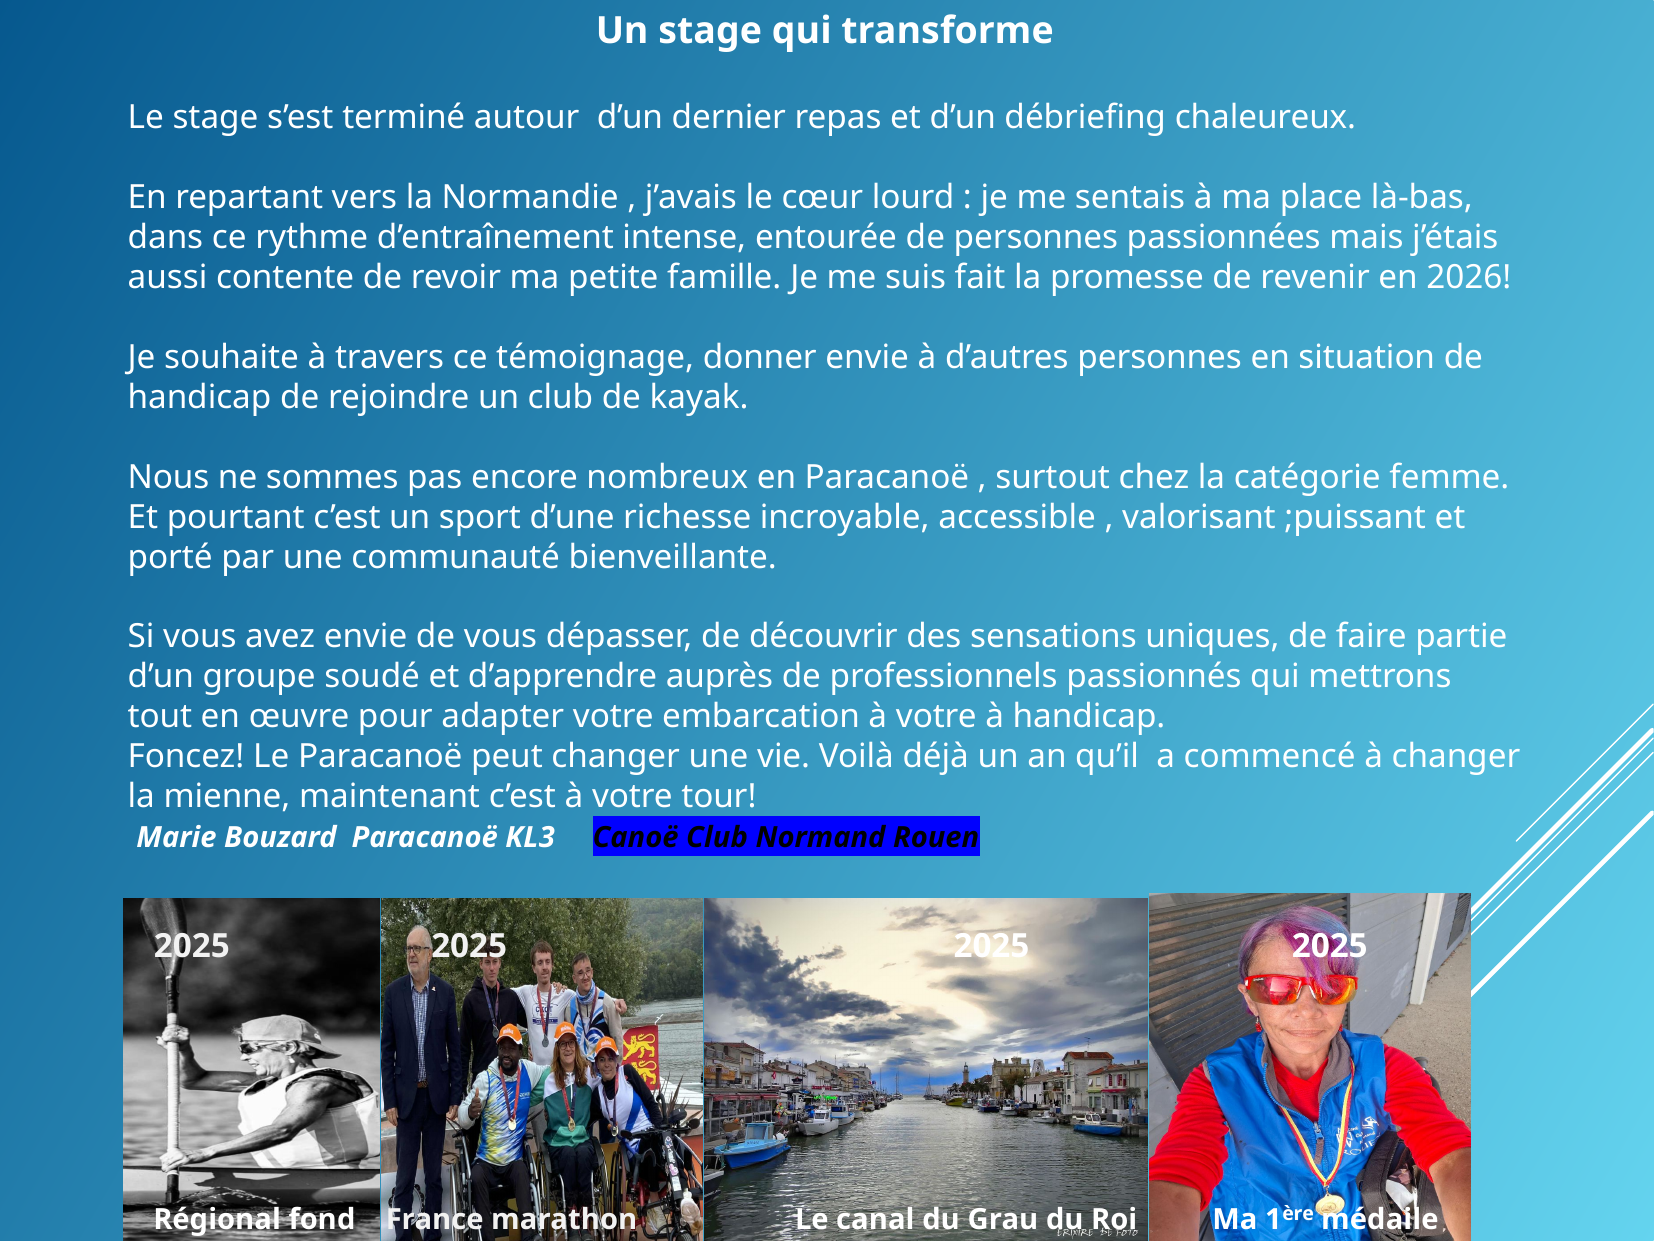

Un stage qui transforme
Le stage s’est terminé autour d’un dernier repas et d’un débriefing chaleureux.
En repartant vers la Normandie , j’avais le cœur lourd : je me sentais à ma place là-bas, dans ce rythme d’entraînement intense, entourée de personnes passionnées mais j’étais aussi contente de revoir ma petite famille. Je me suis fait la promesse de revenir en 2026!
Je souhaite à travers ce témoignage, donner envie à d’autres personnes en situation de handicap de rejoindre un club de kayak.
Nous ne sommes pas encore nombreux en Paracanoë , surtout chez la catégorie femme. Et pourtant c’est un sport d’une richesse incroyable, accessible , valorisant ;puissant et porté par une communauté bienveillante.
Si vous avez envie de vous dépasser, de découvrir des sensations uniques, de faire partie d’un groupe soudé et d’apprendre auprès de professionnels passionnés qui mettrons tout en œuvre pour adapter votre embarcation à votre à handicap.
Foncez! Le Paracanoë peut changer une vie. Voilà déjà un an qu’il a commencé à changer la mienne, maintenant c’est à votre tour!
 Marie Bouzard Paracanoë KL3 Canoë Club Normand Rouen
 2025 2025 2025 2025
 Régional fond France marathon Le canal du Grau du Roi Ma 1ère médaile